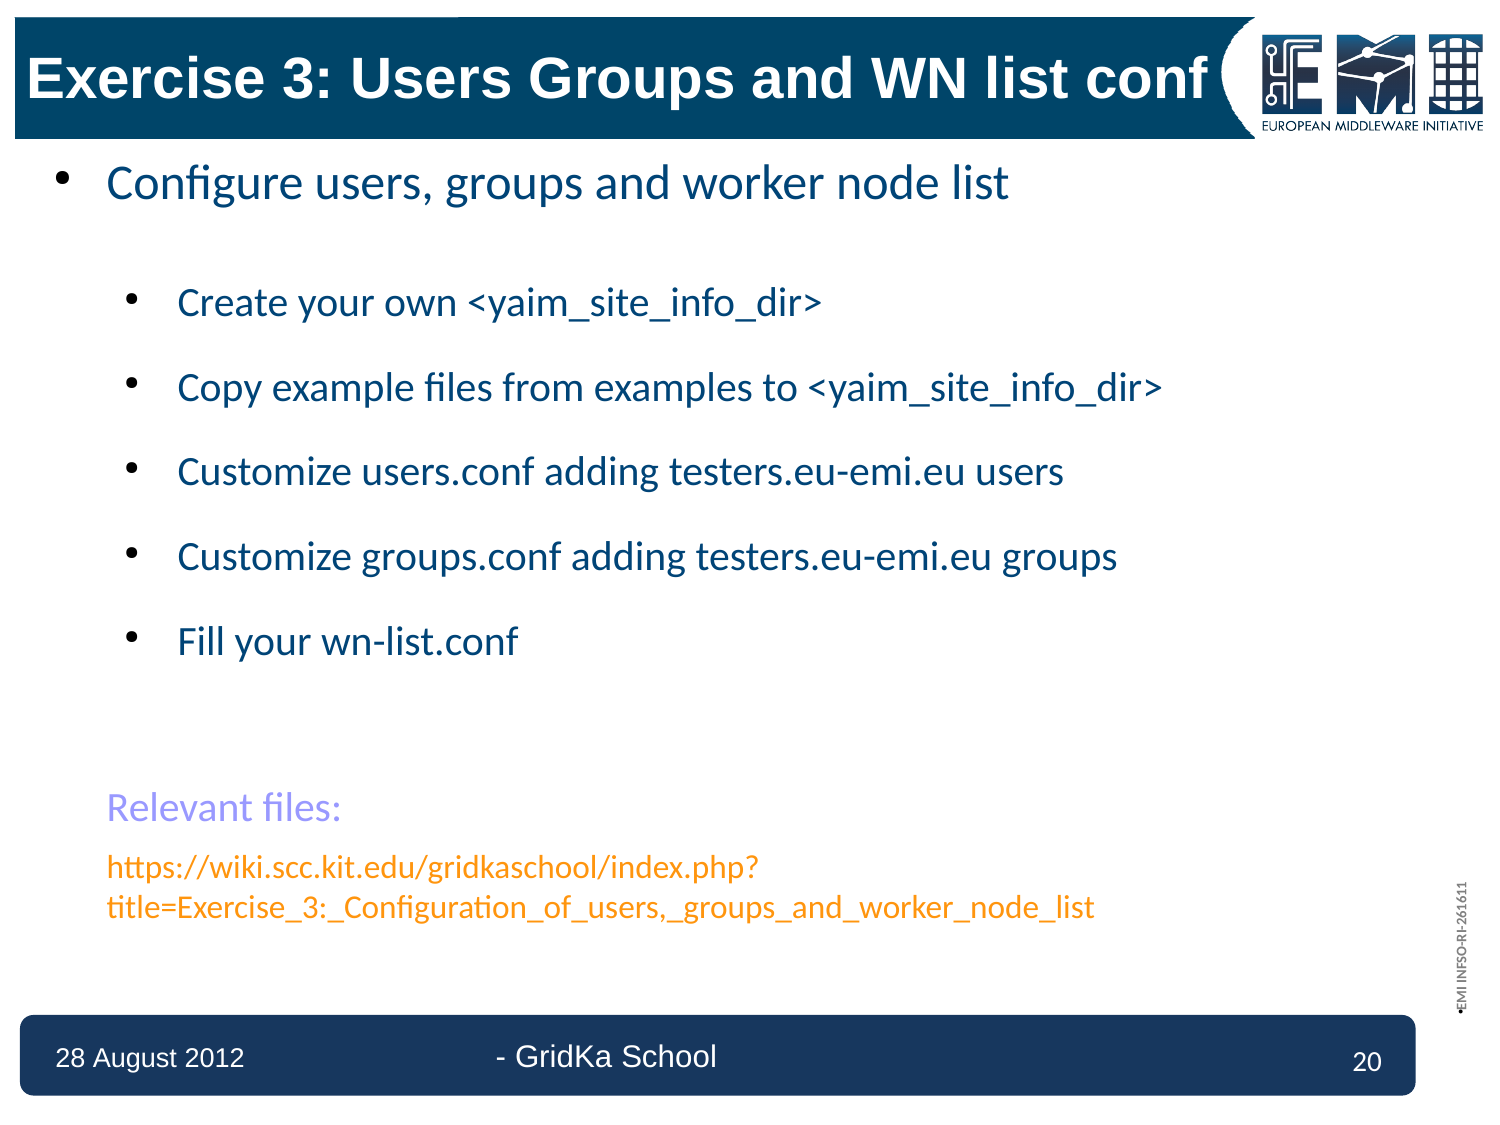

Exercise 3: Users Groups and WN list conf
# Configure users, groups and worker node list
Create your own <yaim_site_info_dir>
Copy example files from examples to <yaim_site_info_dir>
Customize users.conf adding testers.eu-emi.eu users
Customize groups.conf adding testers.eu-emi.eu groups
Fill your wn-list.conf
Relevant files:
https://wiki.scc.kit.edu/gridkaschool/index.php?title=Exercise_3:_Configuration_of_users,_groups_and_worker_node_list
GridKa School
20